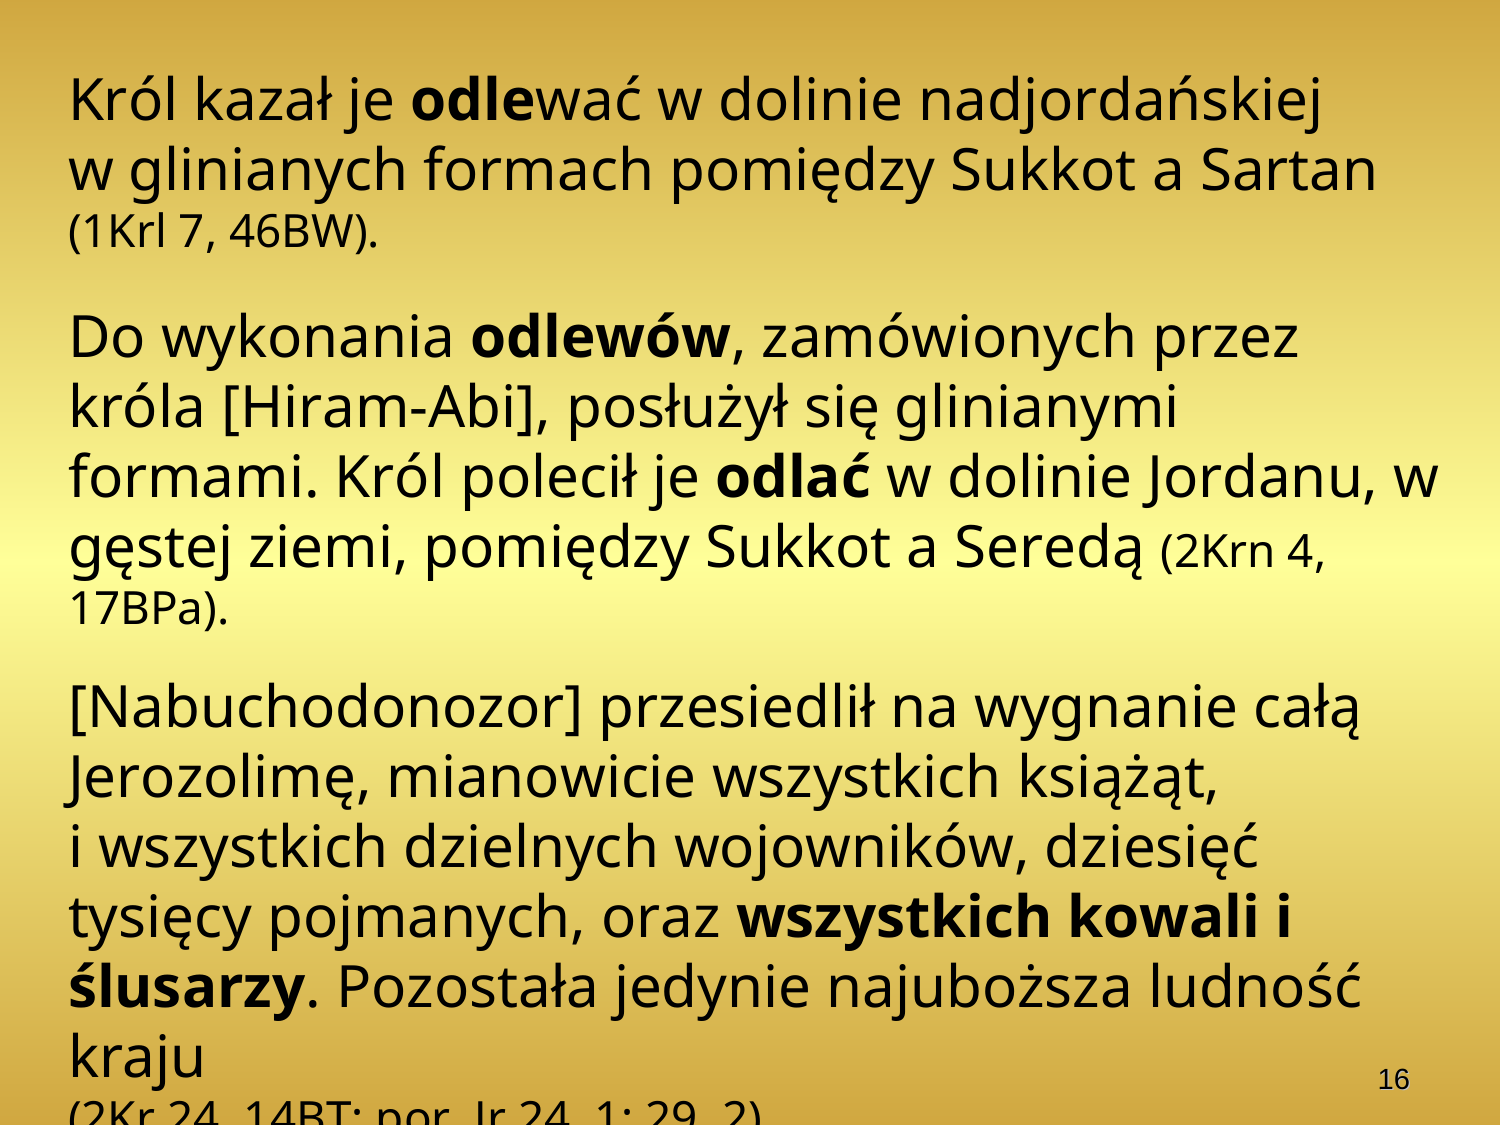

# Król kazał je odlewać w dolinie nadjordańskiej w glinianych formach pomiędzy Sukkot a Sartan (1Krl 7, 46BW).
Do wykonania odlewów, zamówionych przez króla [Hiram-Abi], posłużył się glinianymi formami. Król polecił je odlać w dolinie Jordanu, w gęstej ziemi, pomiędzy Sukkot a Seredą (2Krn 4, 17BPa).
[Nabuchodonozor] przesiedlił na wygnanie całą Jerozolimę, mianowicie wszystkich książąt,
i wszystkich dzielnych wojowników, dziesięć tysięcy pojmanych, oraz wszystkich kowali i ślusarzy. Pozostała jedynie najuboższa ludność kraju
(2Kr 24, 14BT; por. Jr 24, 1; 29, 2).